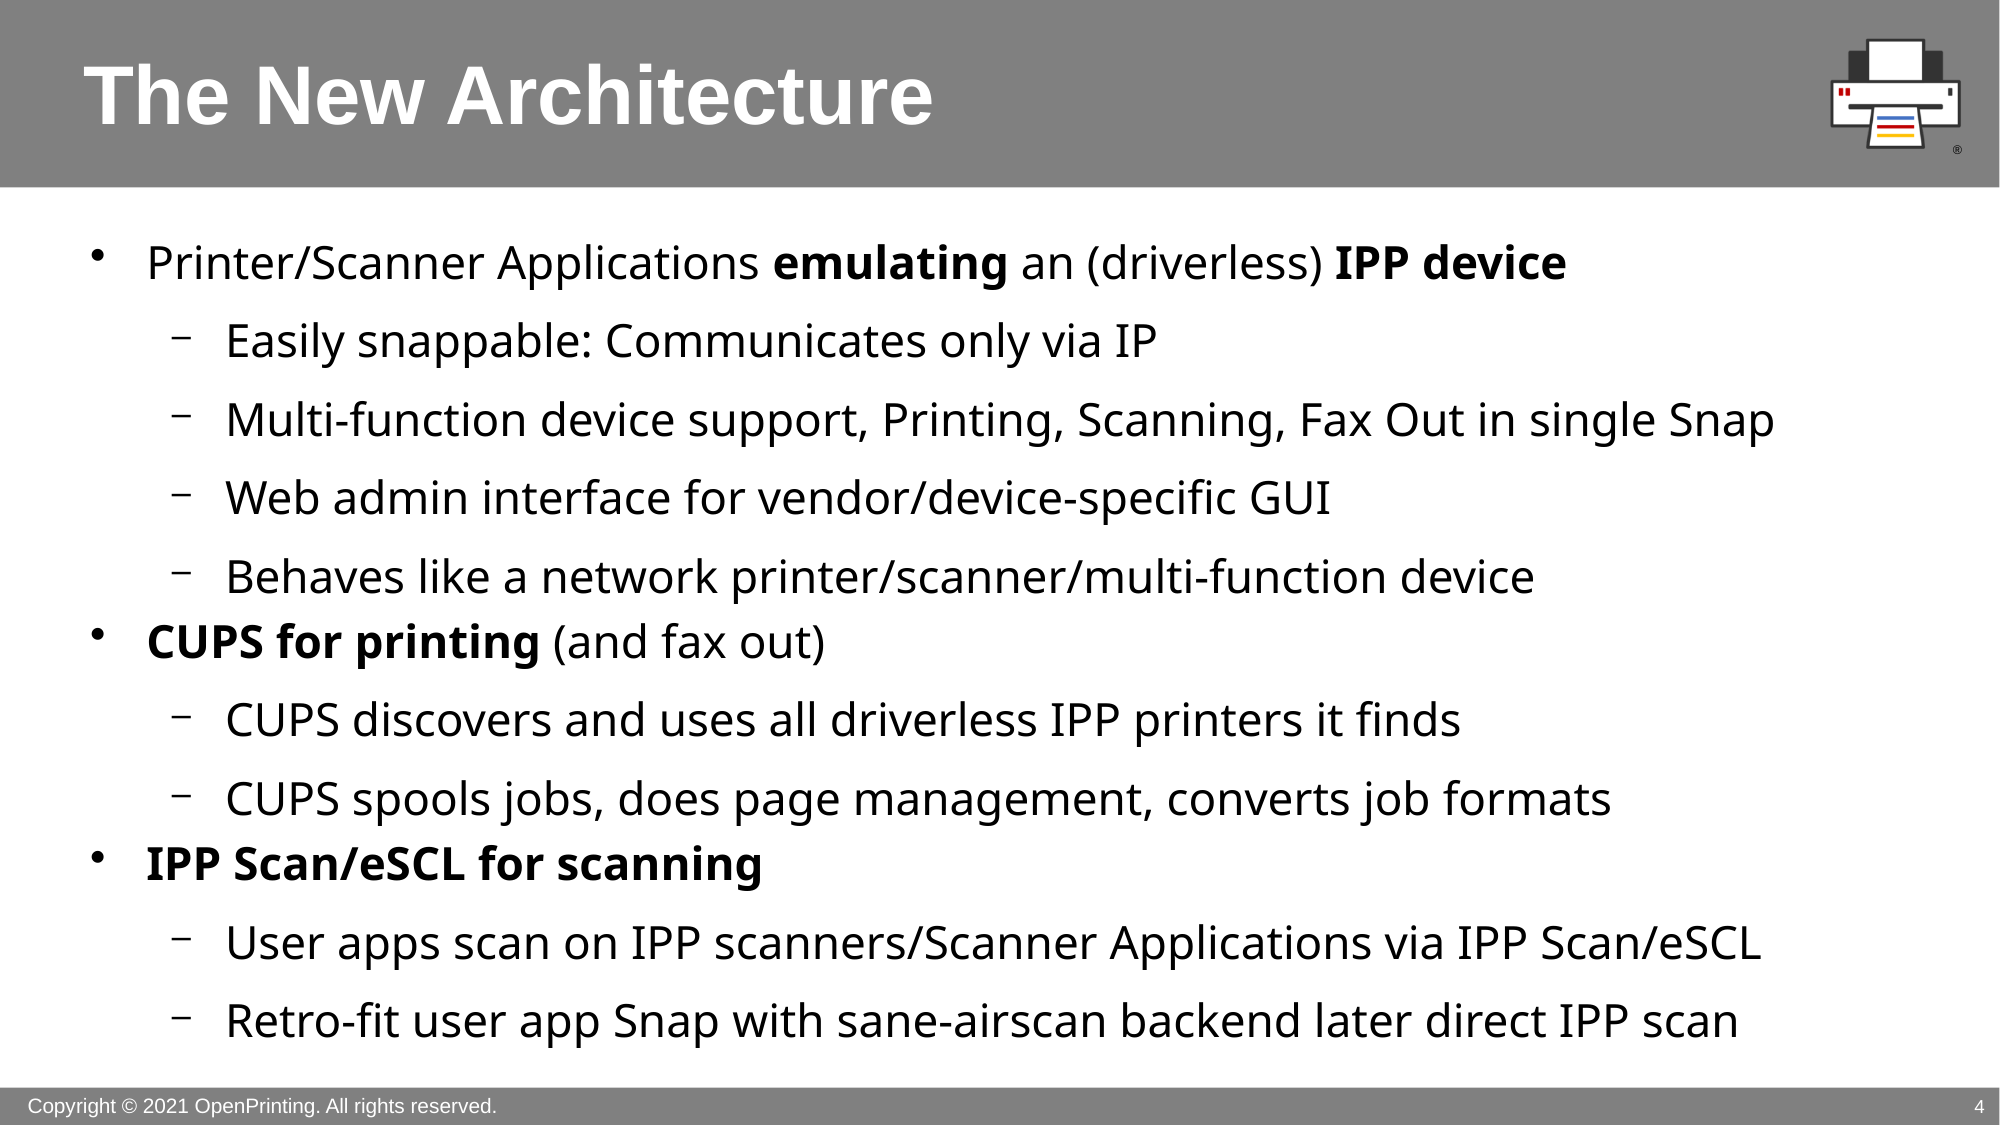

The New Architecture
# Printer/Scanner Applications emulating an (driverless) IPP device
Easily snappable: Communicates only via IP
Multi-function device support, Printing, Scanning, Fax Out in single Snap
Web admin interface for vendor/device-specific GUI
Behaves like a network printer/scanner/multi-function device
CUPS for printing (and fax out)
CUPS discovers and uses all driverless IPP printers it finds
CUPS spools jobs, does page management, converts job formats
IPP Scan/eSCL for scanning
User apps scan on IPP scanners/Scanner Applications via IPP Scan/eSCL
Retro-fit user app Snap with sane-airscan backend later direct IPP scan